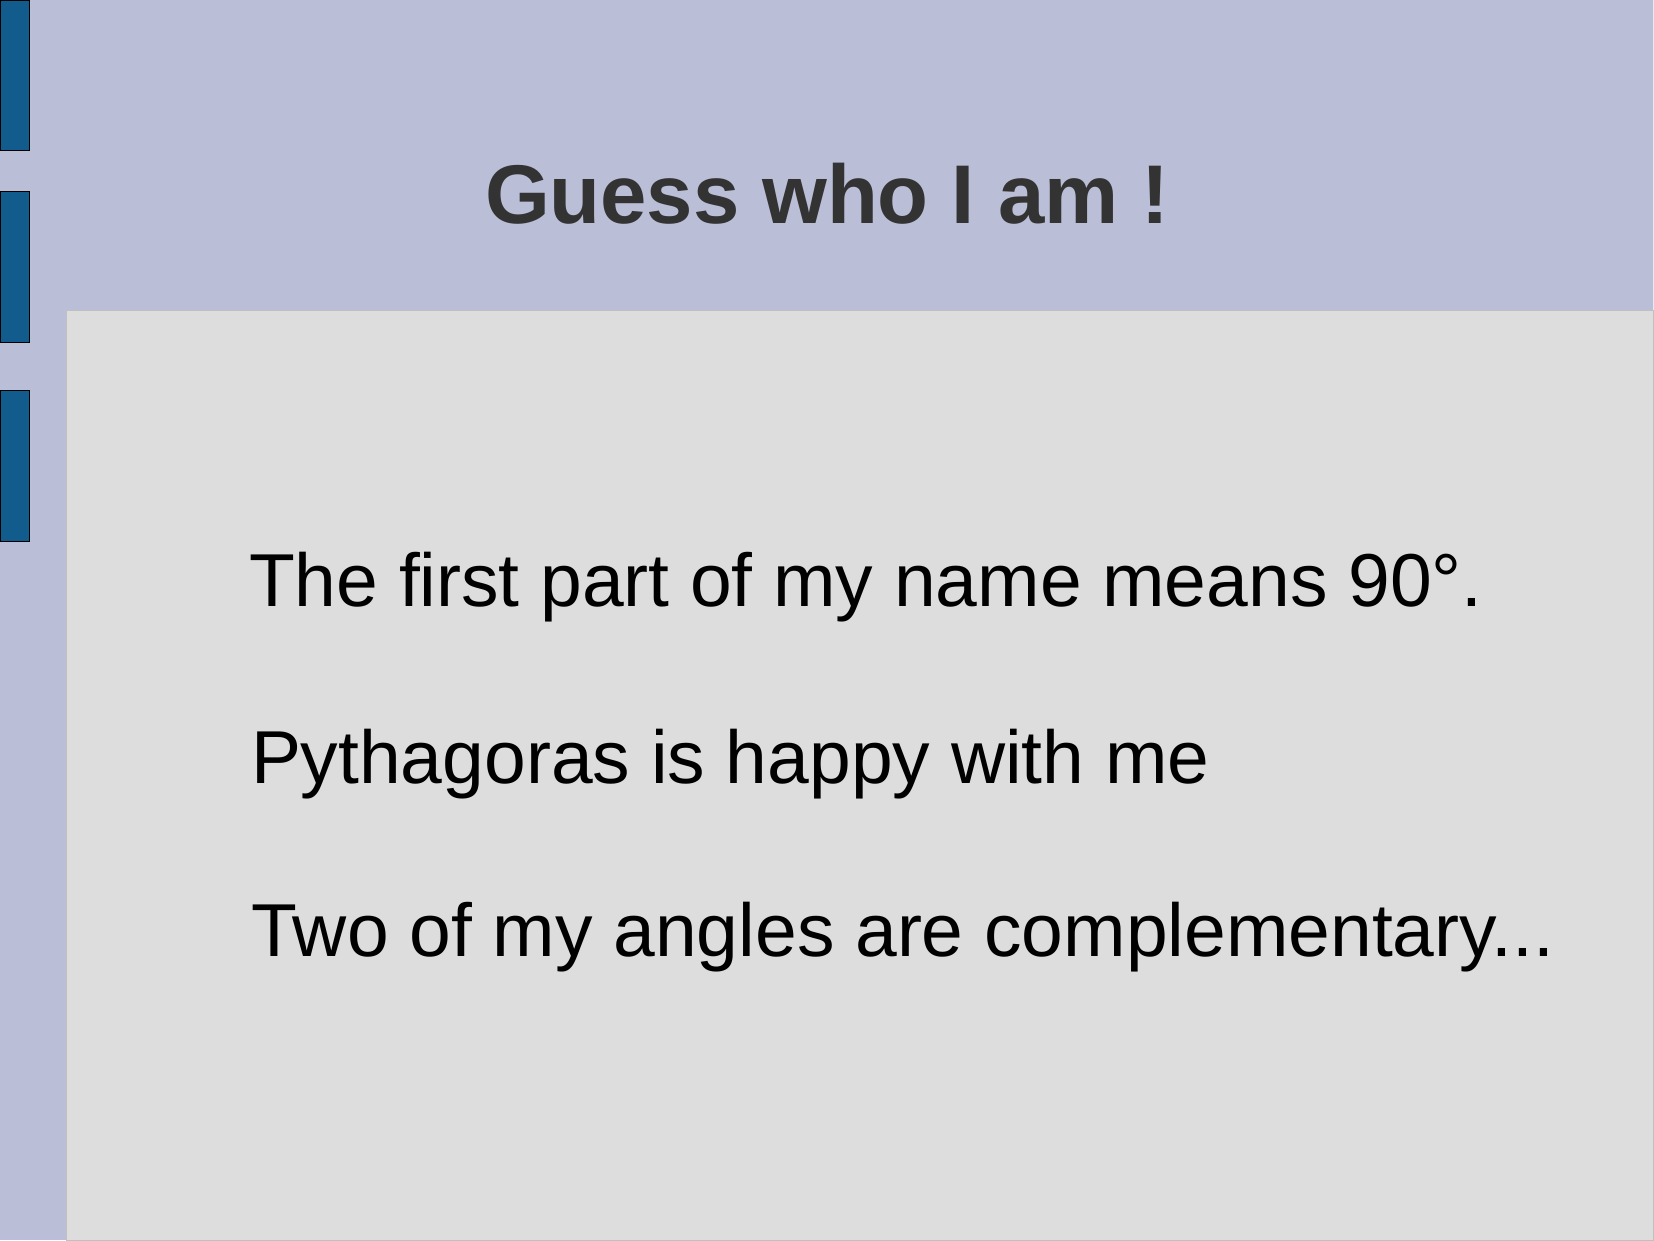

# Guess who I am !
The first part of my name means 90°.
Pythagoras is happy with me
Two of my angles are complementary...